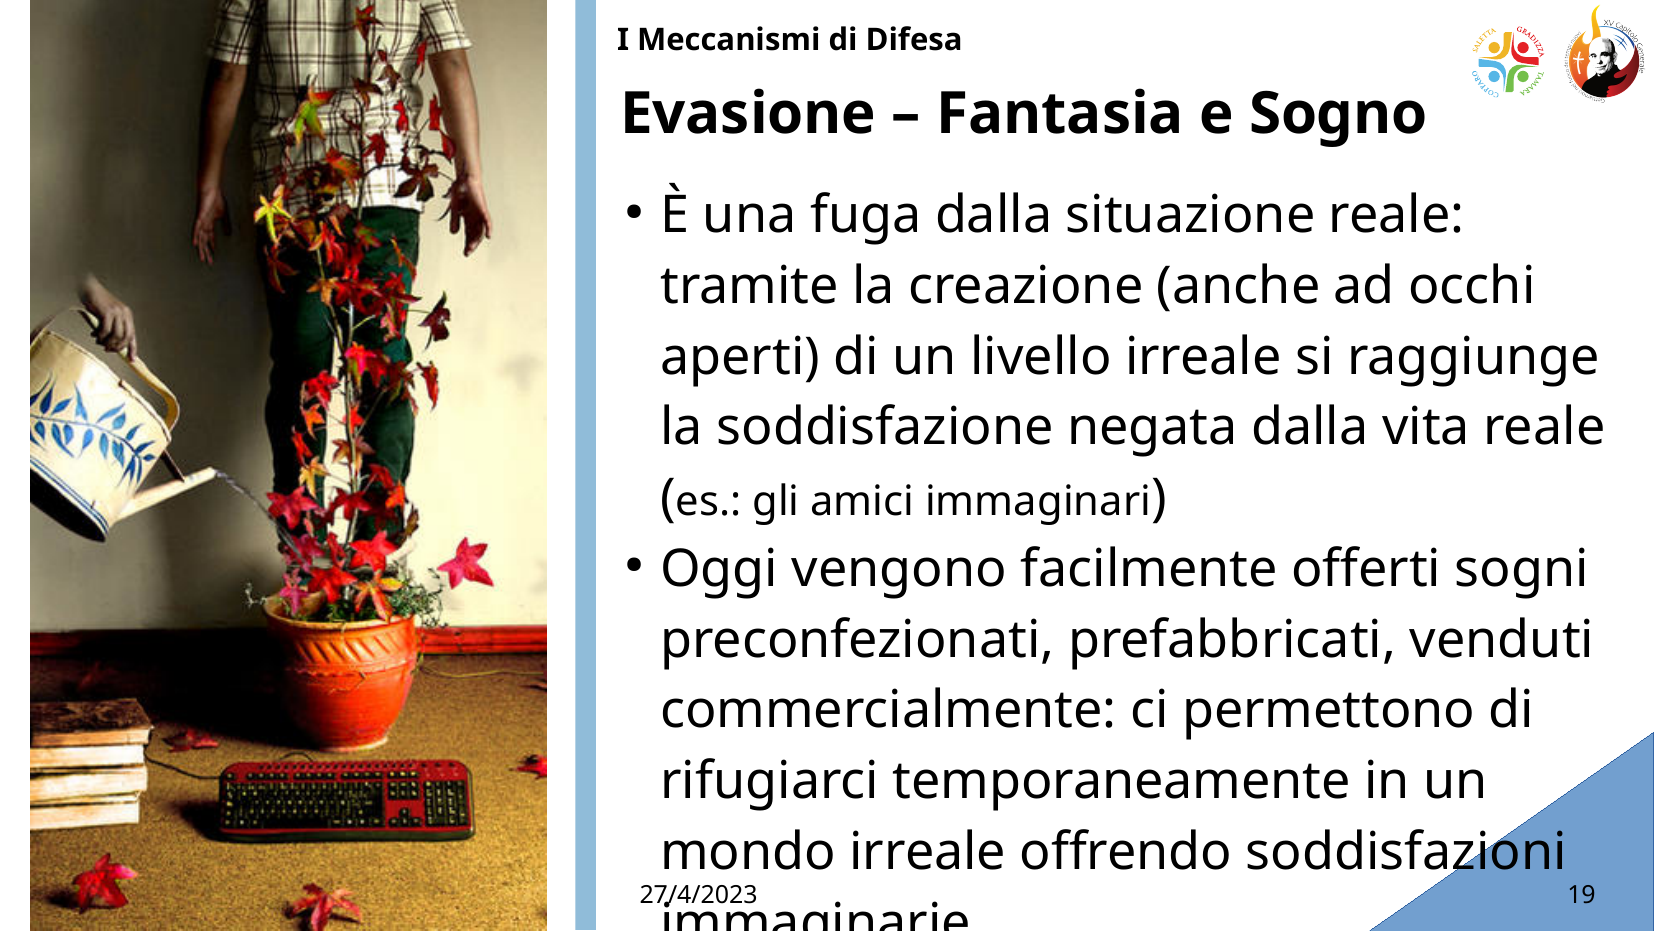

I Meccanismi di Difesa
Evasione – Fantasia e Sogno
# È una fuga dalla situazione reale: tramite la creazione (anche ad occhi aperti) di un livello irreale si raggiunge la soddisfazione negata dalla vita reale (es.: gli amici immaginari)
Oggi vengono facilmente offerti sogni preconfezionati, prefabbricati, venduti commercialmente: ci permettono di rifugiarci temporaneamente in un mondo irreale offrendo soddisfazioni immaginarie